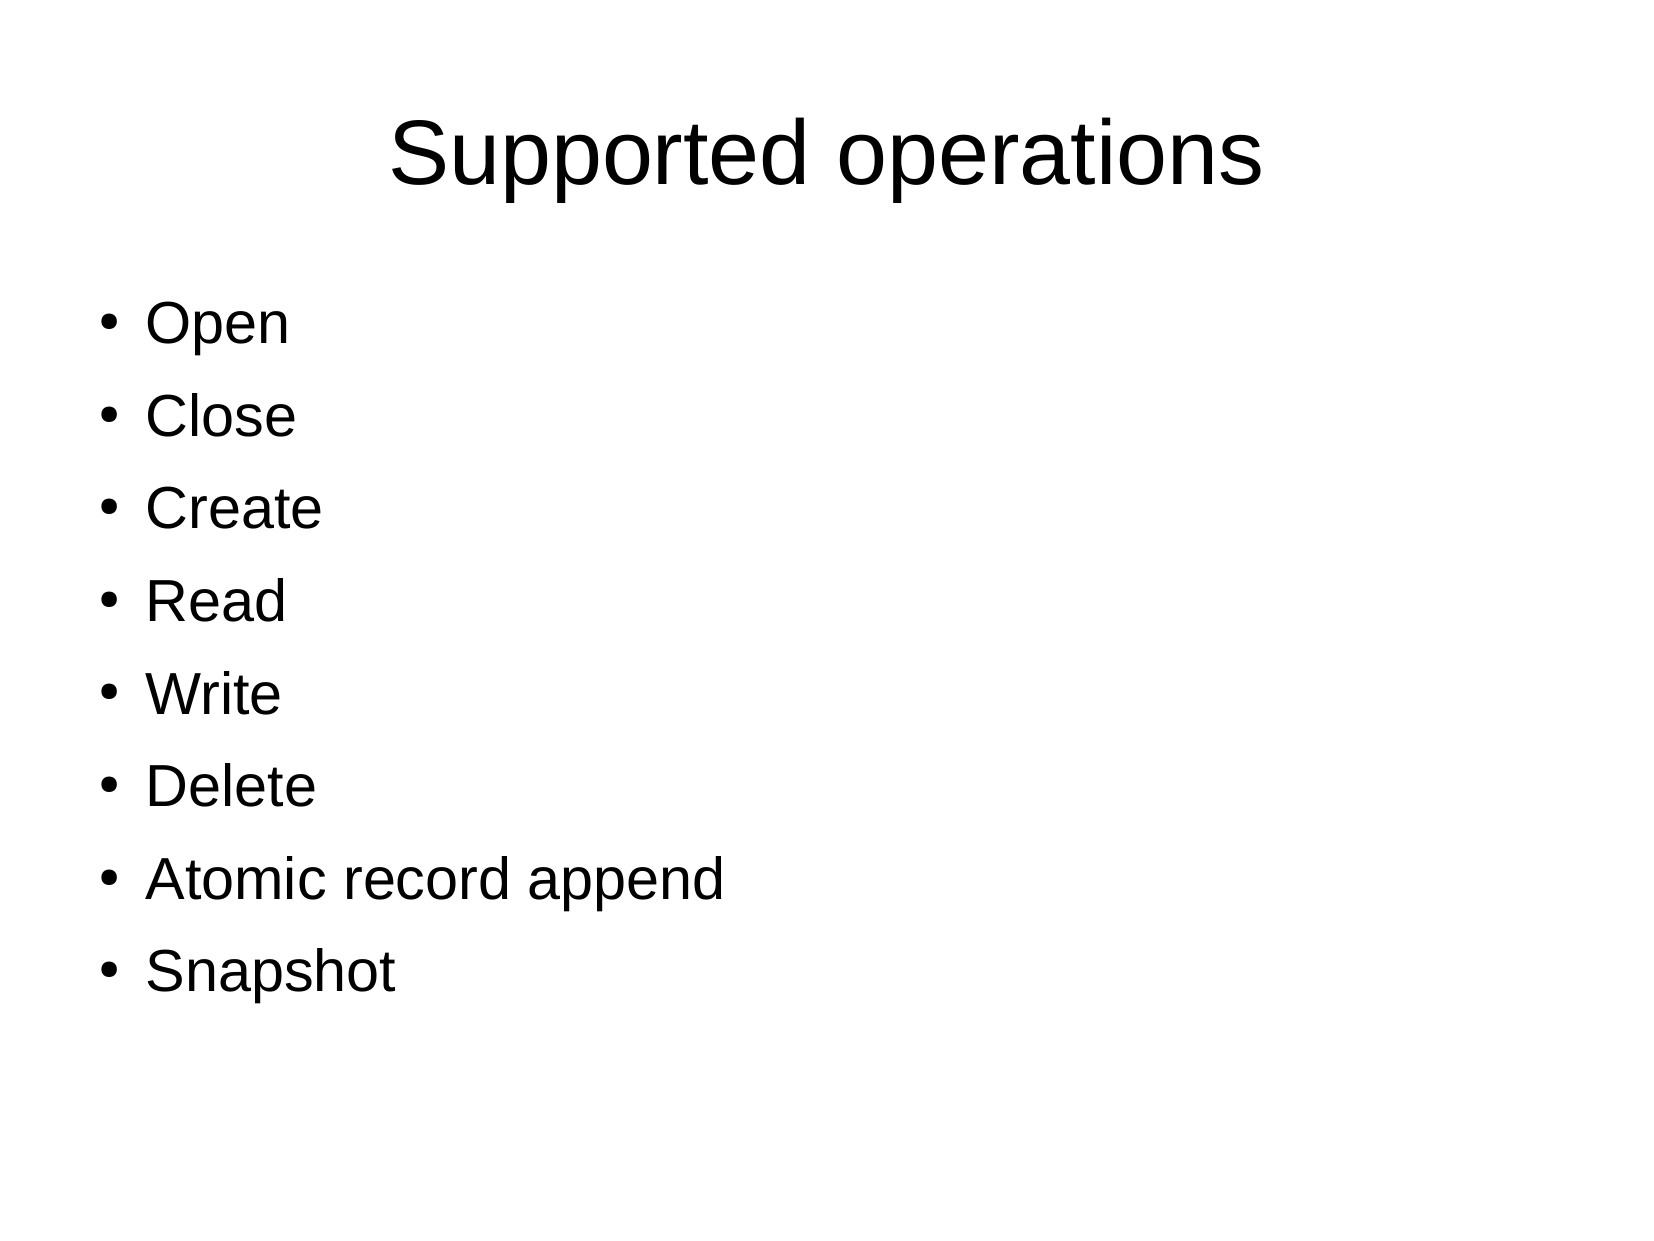

# Supported operations
Open
Close
Create
Read
Write
Delete
Atomic record append
Snapshot